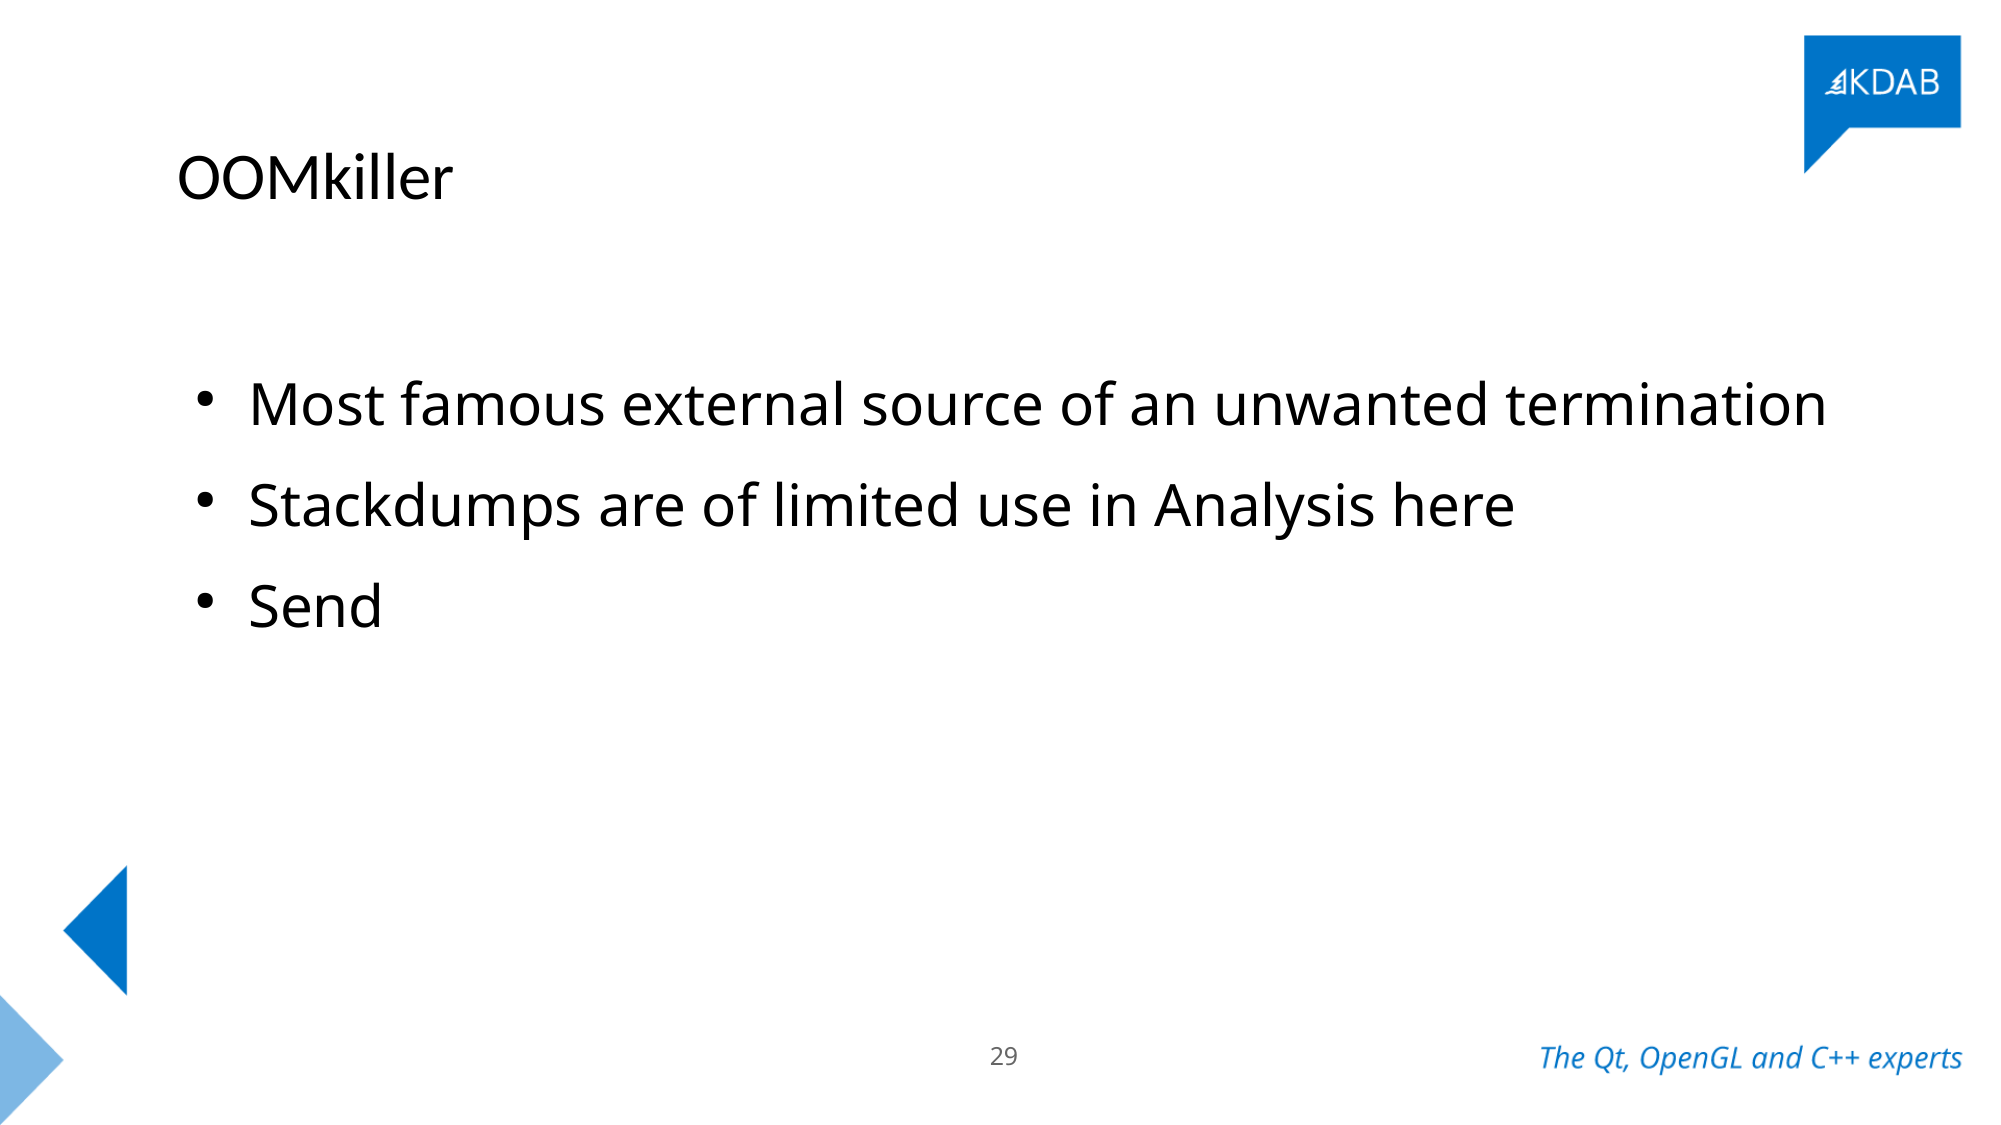

# OOMkiller
Most famous external source of an unwanted termination
Stackdumps are of limited use in Analysis here
Send